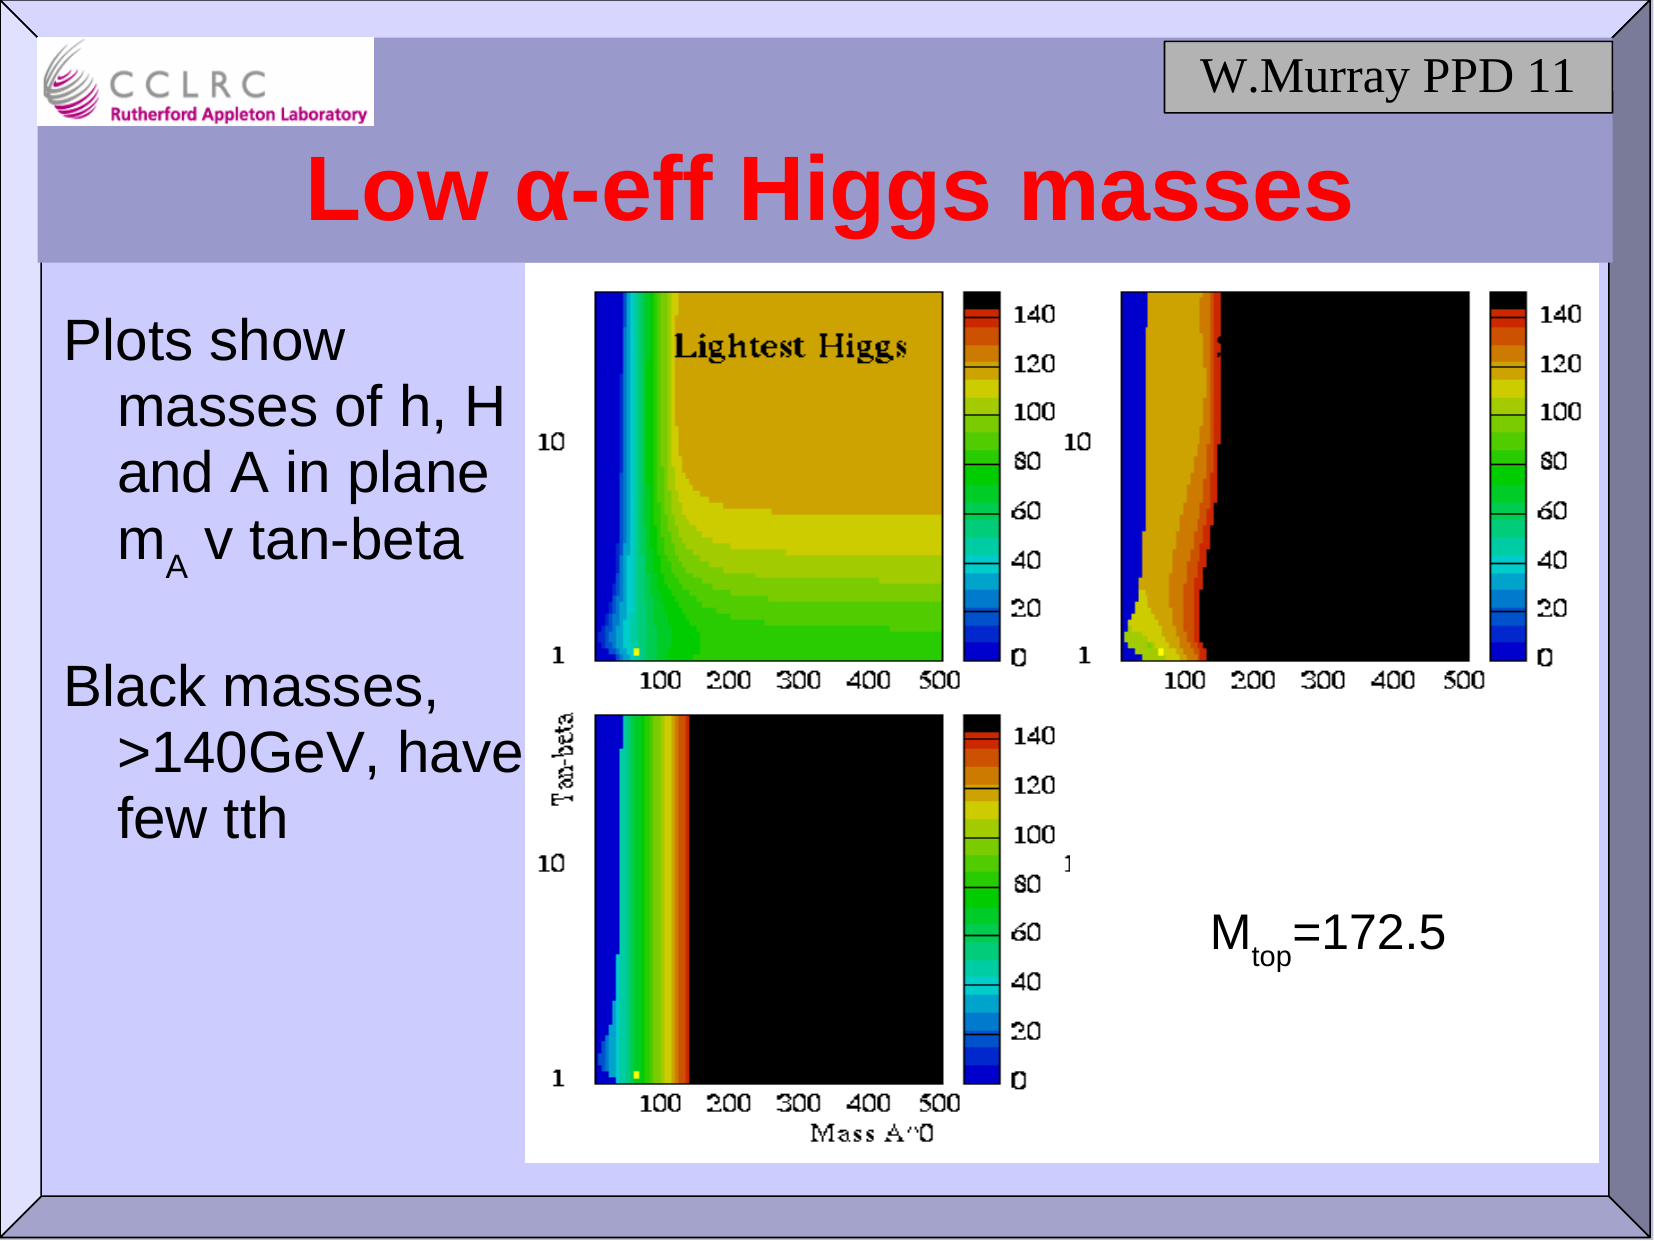

# Low α-eff Higgs masses
Plots show masses of h, H and A in plane mA v tan-beta
Black masses, >140GeV, have few tth
Mtop=172.5